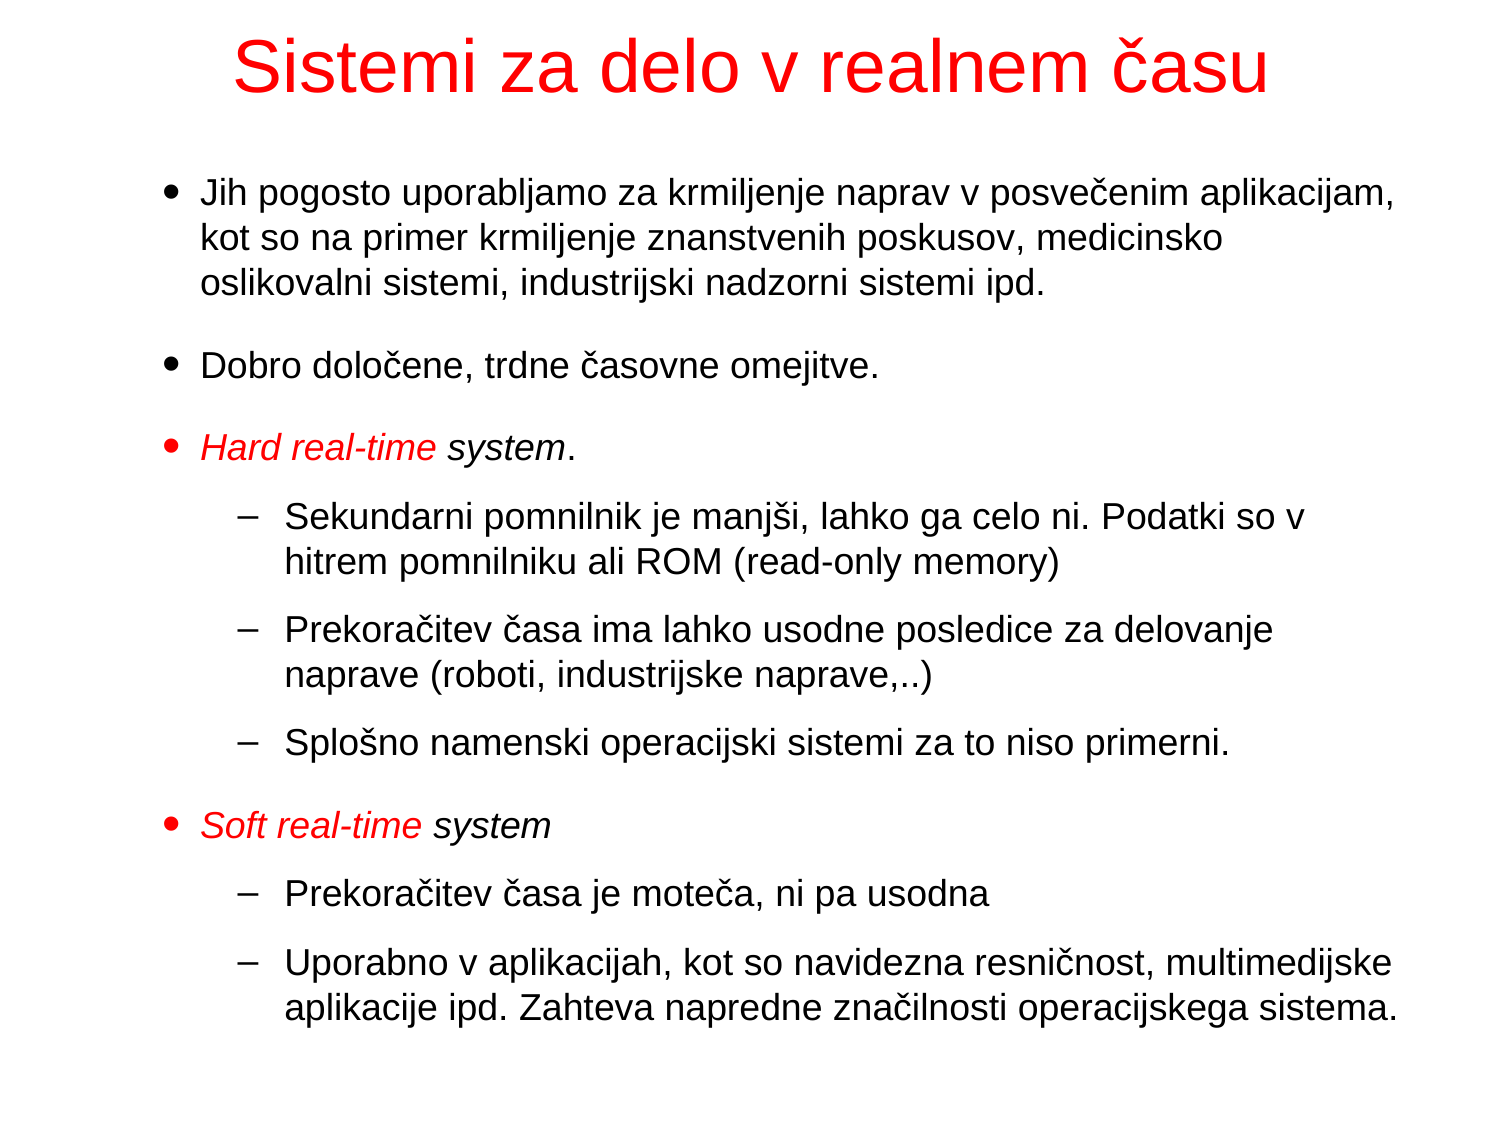

# Sistemi za delo v realnem času
Jih pogosto uporabljamo za krmiljenje naprav v posvečenim aplikacijam, kot so na primer krmiljenje znanstvenih poskusov, medicinsko oslikovalni sistemi, industrijski nadzorni sistemi ipd.
Dobro določene, trdne časovne omejitve.
Hard real-time system.
Sekundarni pomnilnik je manjši, lahko ga celo ni. Podatki so v hitrem pomnilniku ali ROM (read-only memory)
Prekoračitev časa ima lahko usodne posledice za delovanje naprave (roboti, industrijske naprave,..)
Splošno namenski operacijski sistemi za to niso primerni.
Soft real-time system
Prekoračitev časa je moteča, ni pa usodna
Uporabno v aplikacijah, kot so navidezna resničnost, multimedijske aplikacije ipd. Zahteva napredne značilnosti operacijskega sistema.